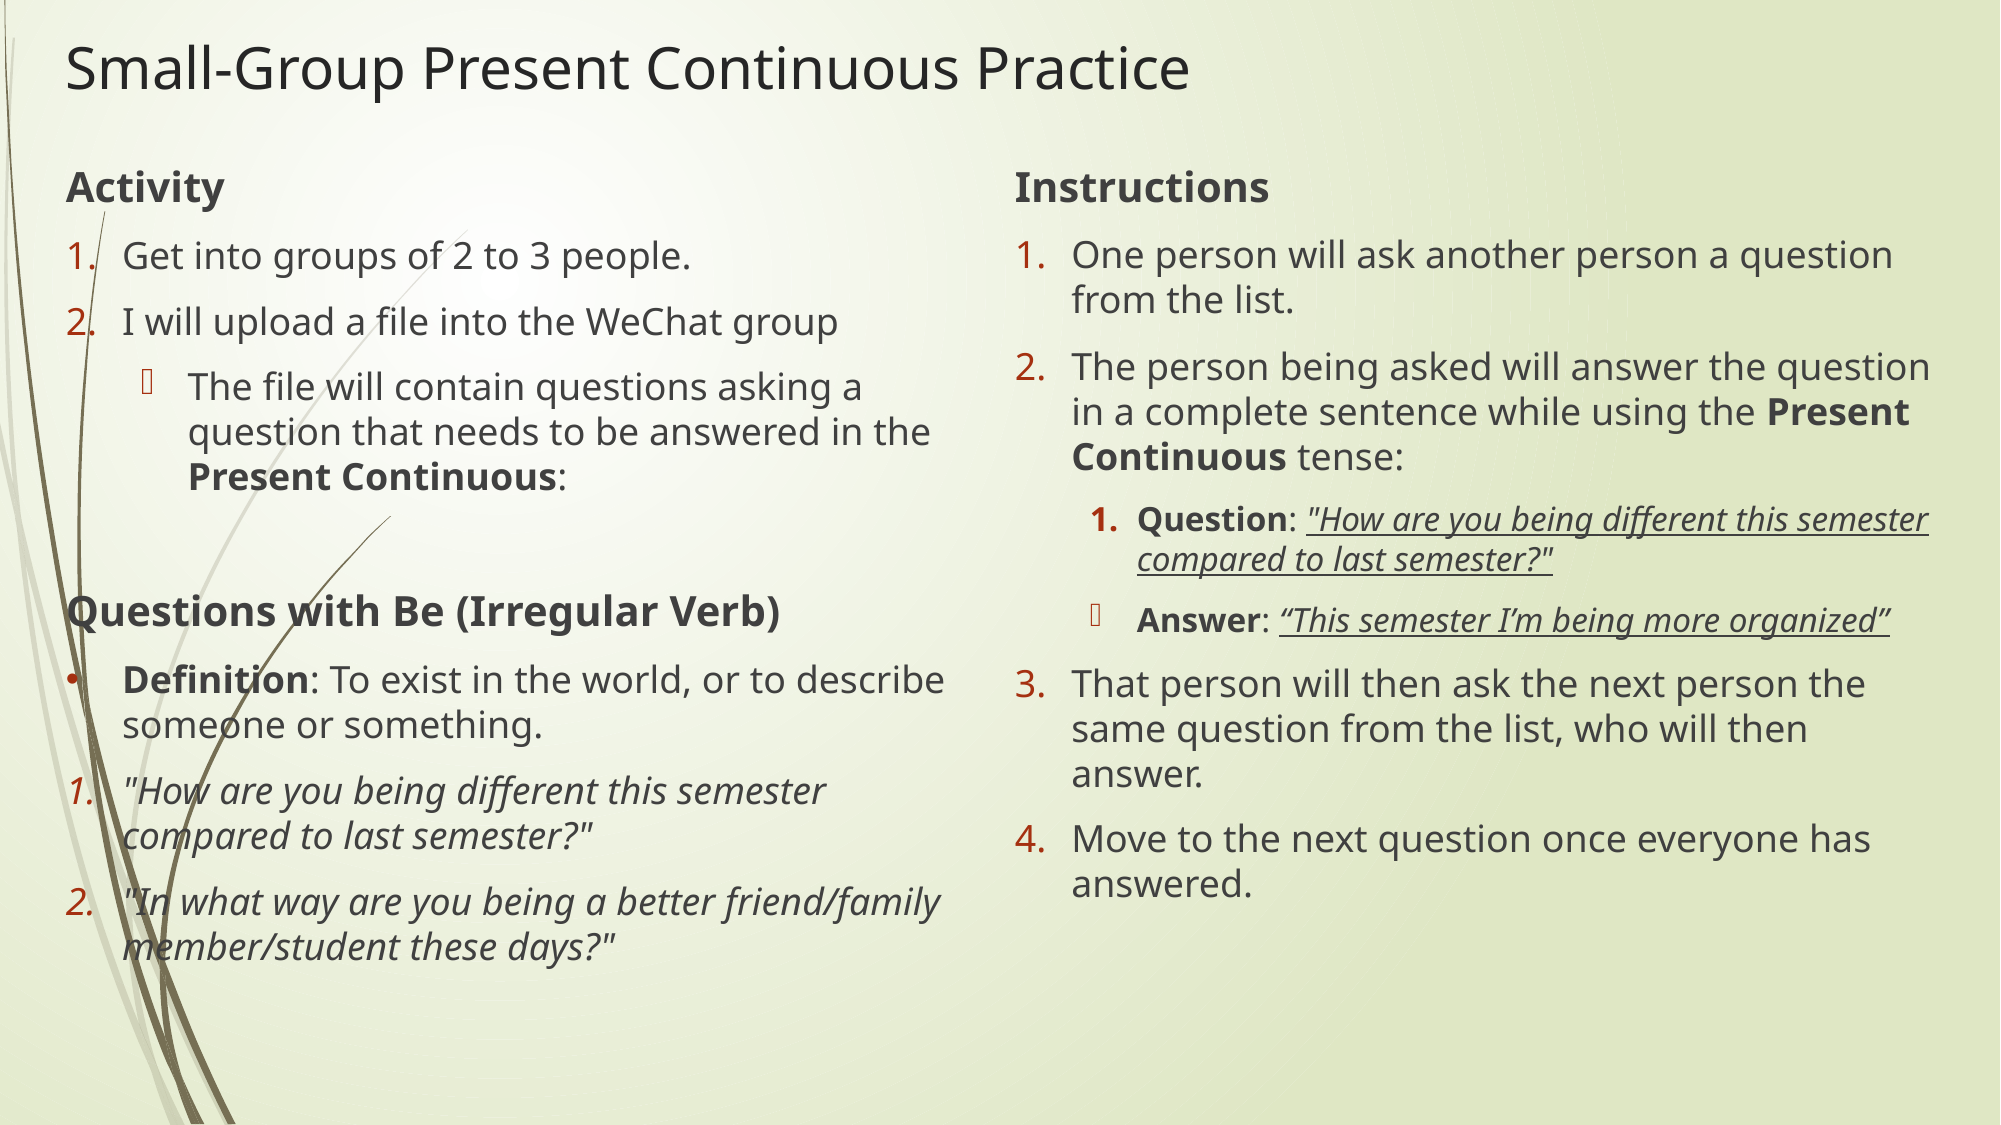

# Small-Group Present Continuous Practice
Activity
Get into groups of 2 to 3 people.
I will upload a file into the WeChat group
The file will contain questions asking a question that needs to be answered in the Present Continuous:
Questions with Be (Irregular Verb)
Definition: To exist in the world, or to describe someone or something.
"How are you being different this semester compared to last semester?"
"In what way are you being a better friend/family member/student these days?"
Instructions
One person will ask another person a question from the list.
The person being asked will answer the question in a complete sentence while using the Present Continuous tense:
Question: "How are you being different this semester compared to last semester?"
Answer: “This semester I’m being more organized”
That person will then ask the next person the same question from the list, who will then answer.
Move to the next question once everyone has answered.